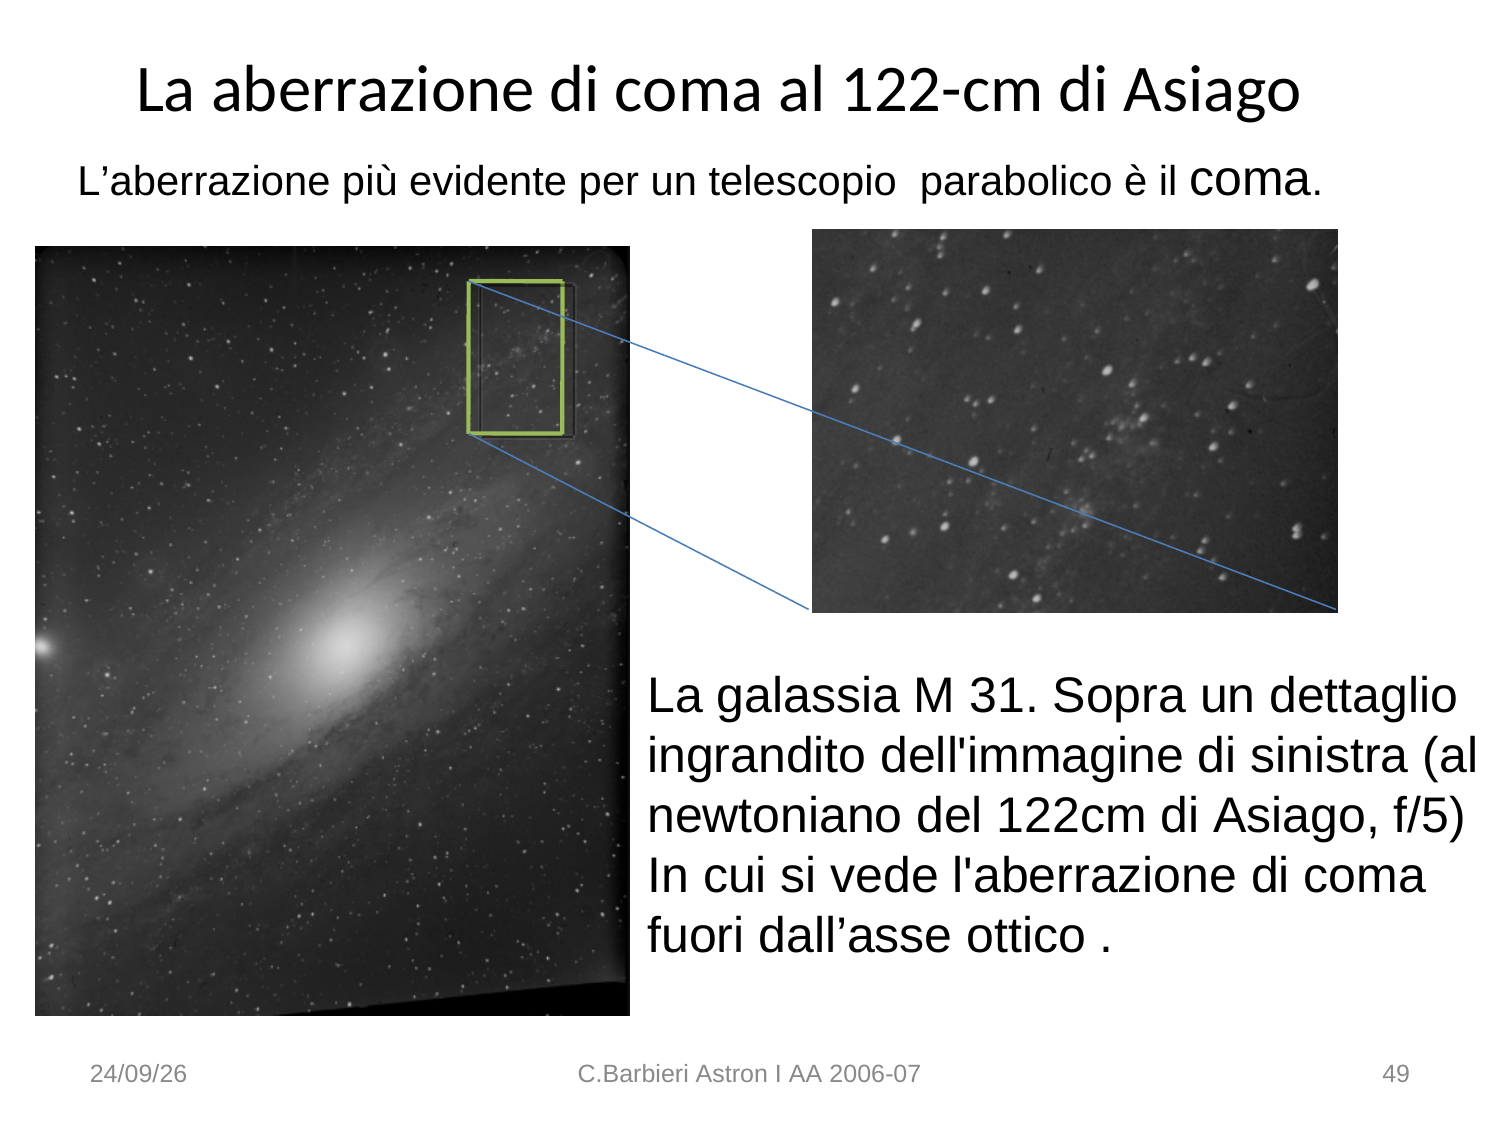

# La aberrazione di coma al 122-cm di Asiago
L’aberrazione più evidente per un telescopio parabolico è il coma.
La galassia M 31. Sopra un dettaglio ingrandito dell'immagine di sinistra (al newtoniano del 122cm di Asiago, f/5)
In cui si vede l'aberrazione di coma fuori dall’asse ottico .
C.Barbieri Astron I AA 2006-07